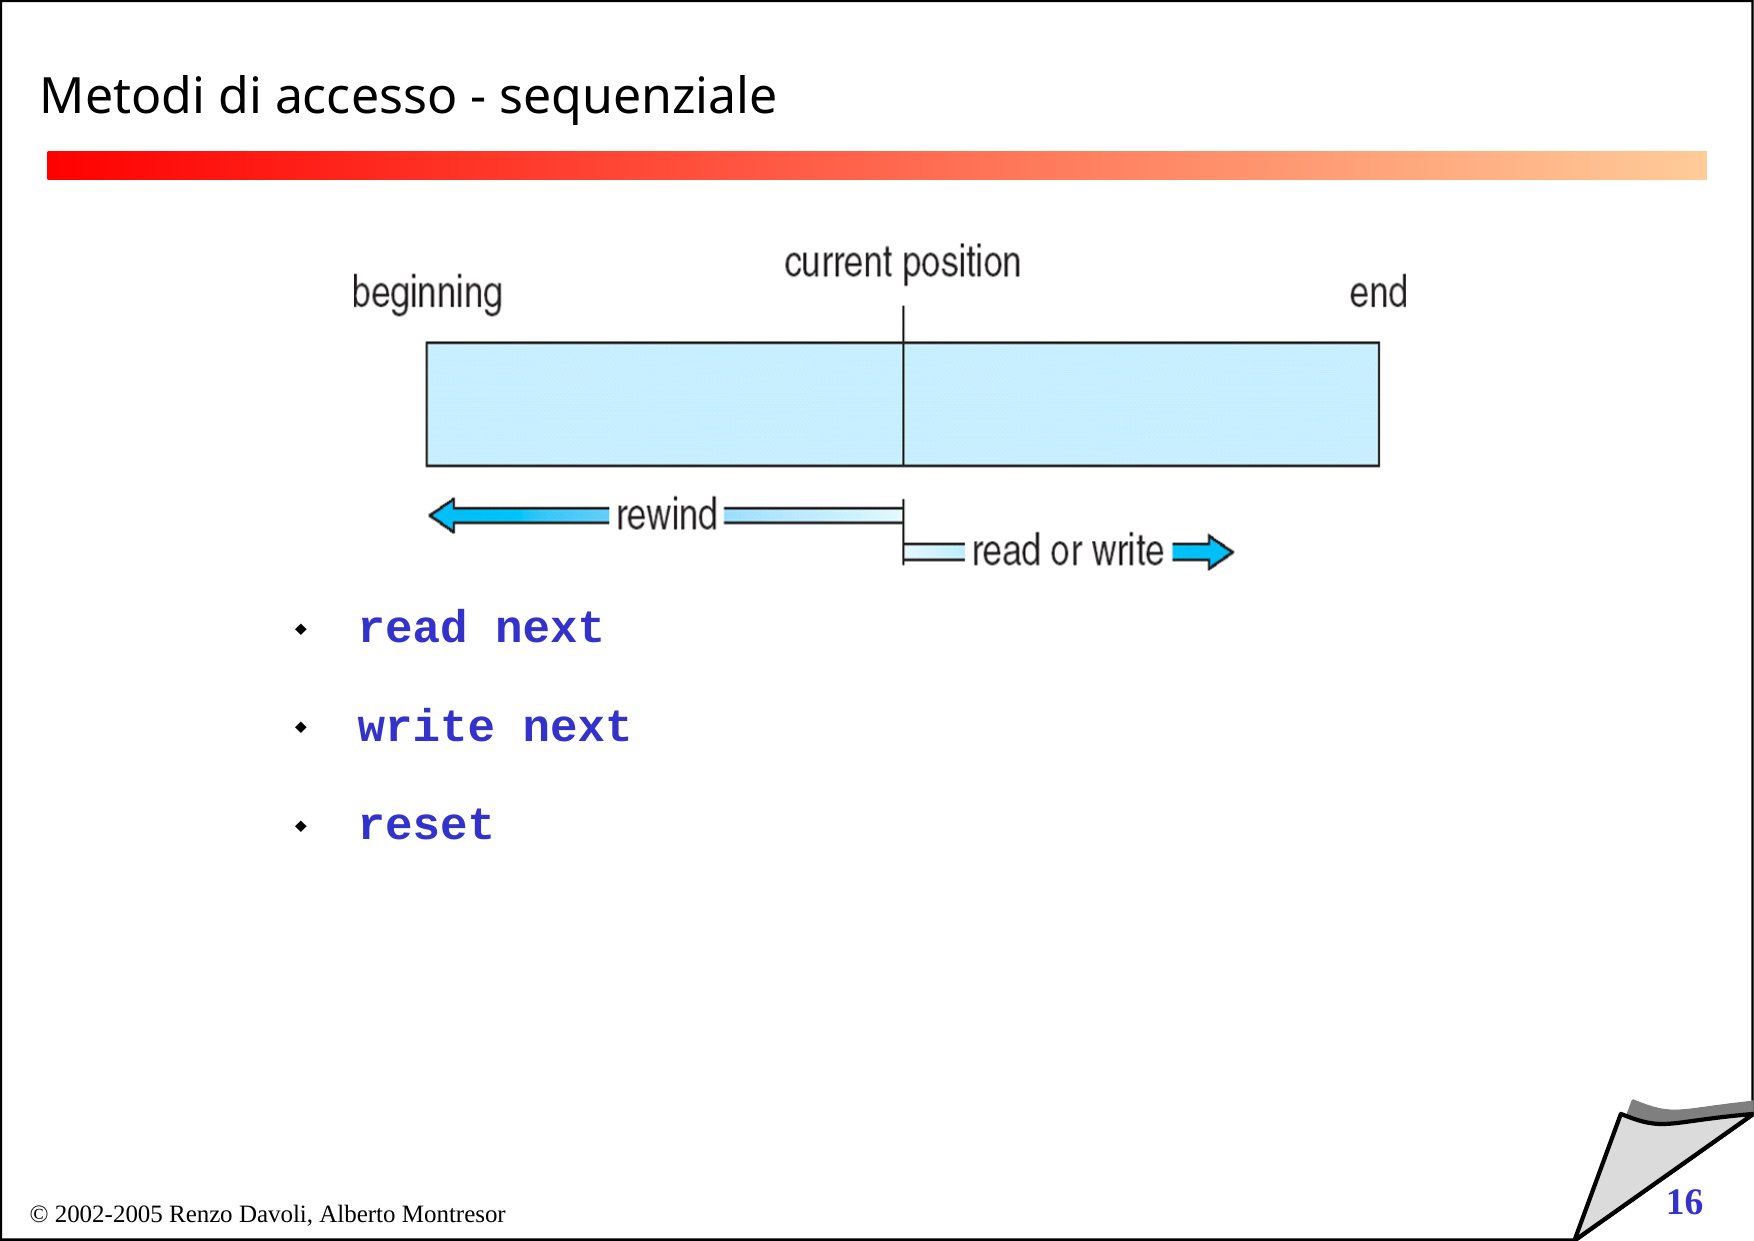

# Metodi di accesso - sequenziale
read next
write next
reset